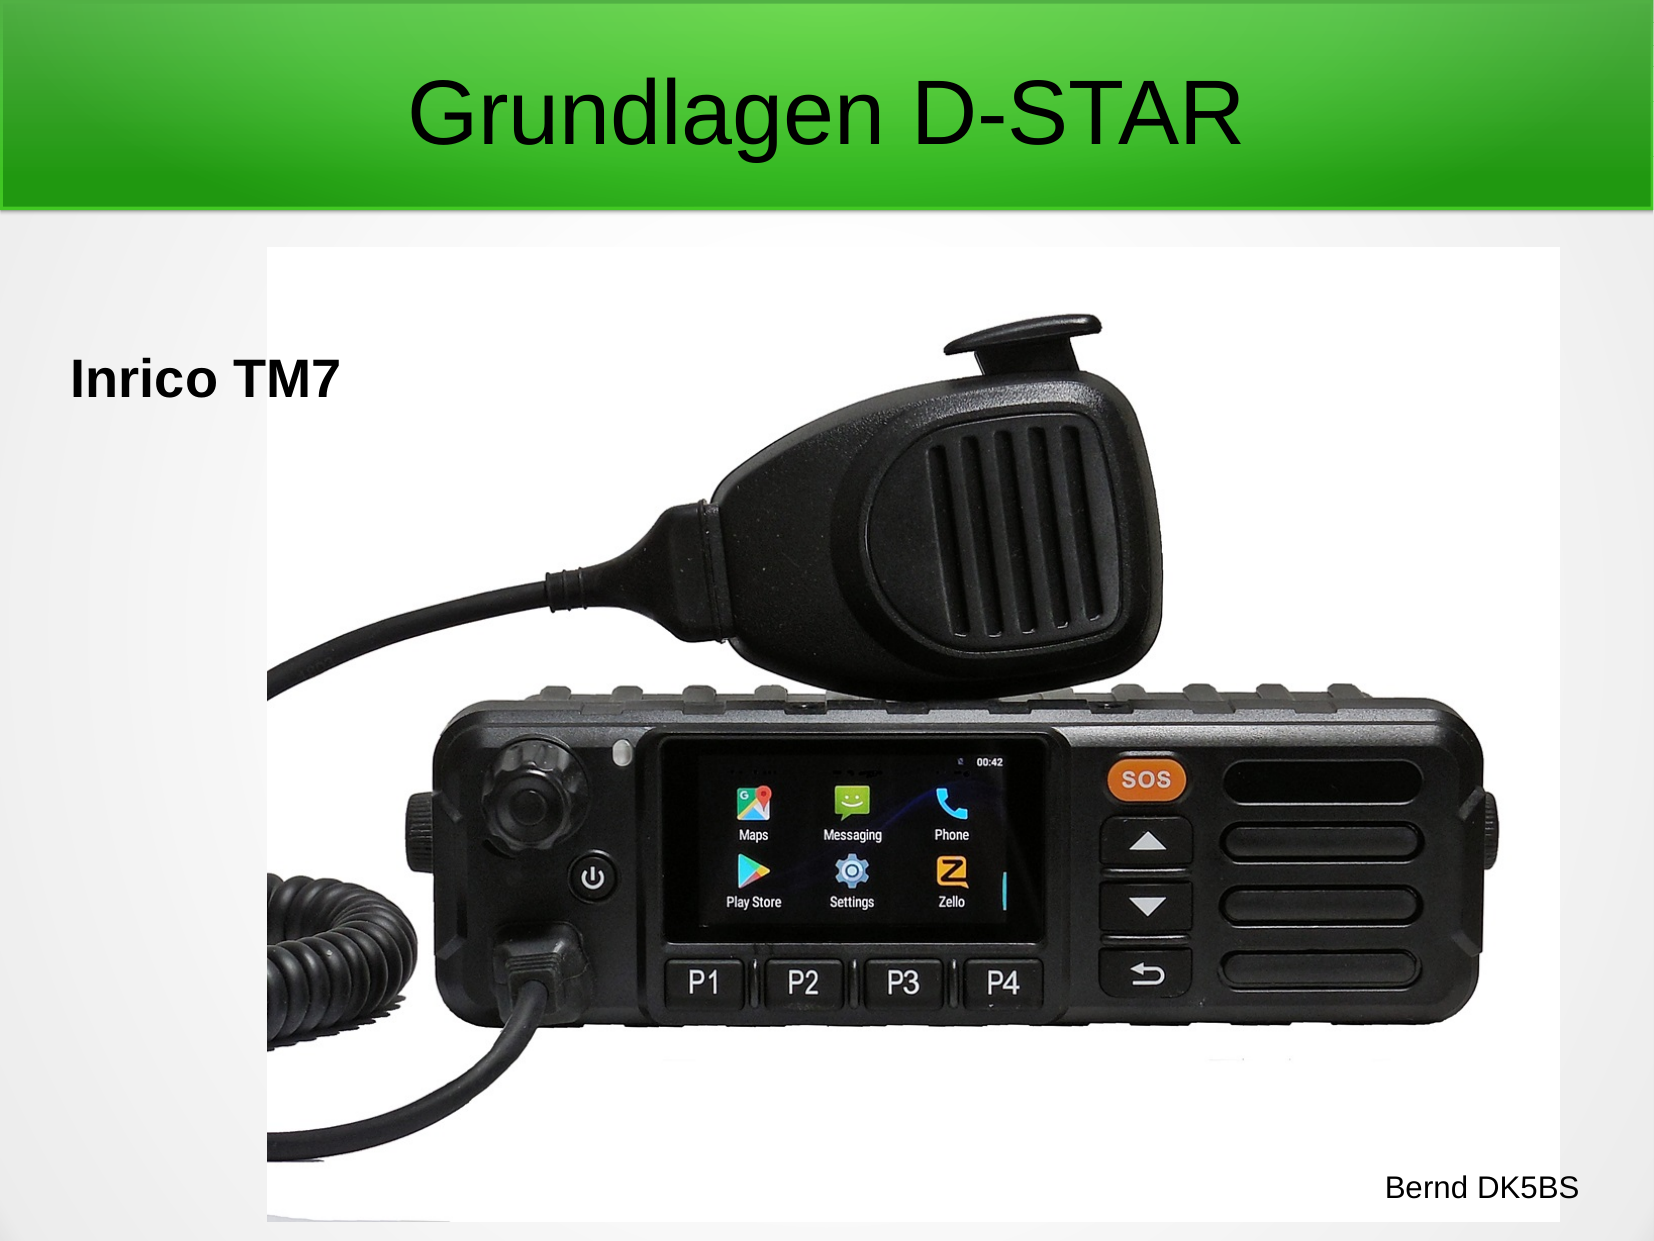

# Grundlagen D-STAR
Inrico TM7
Bernd DK5BS